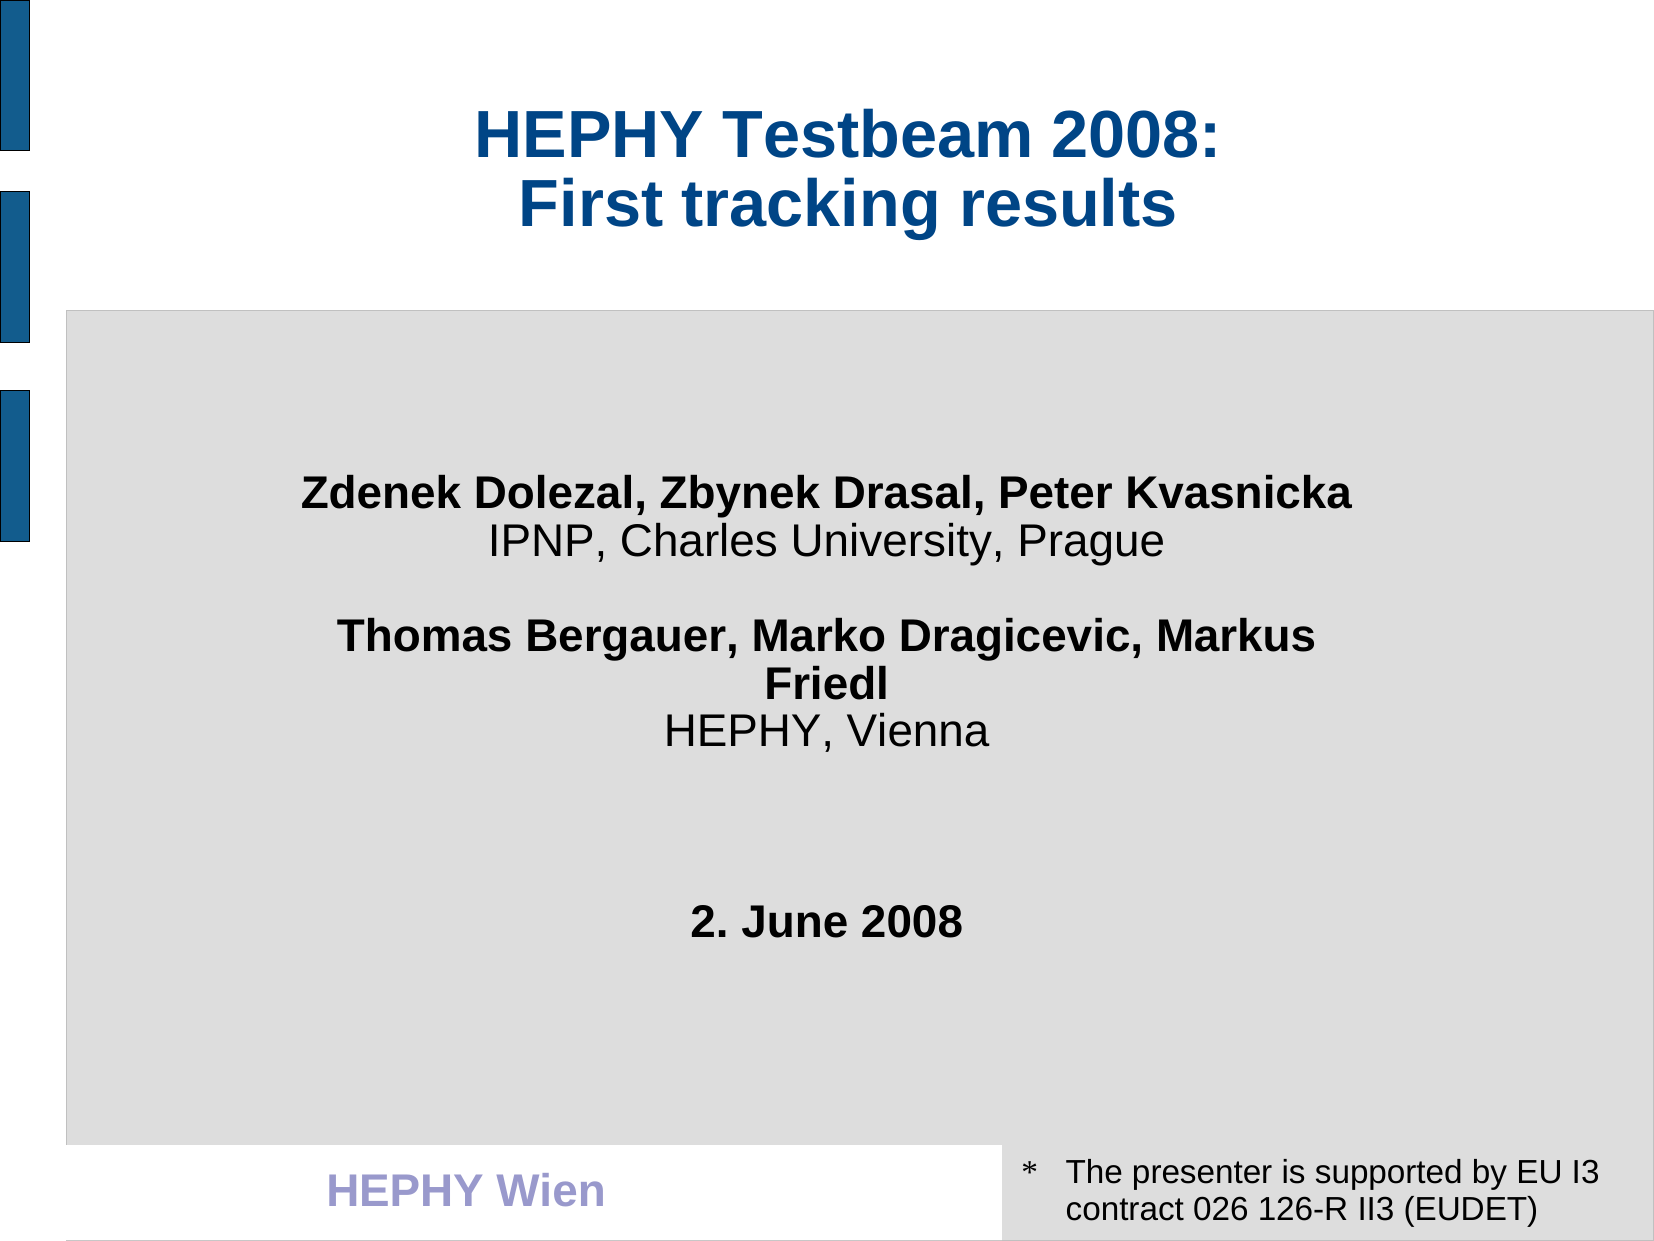

HEPHY Testbeam 2008:
First tracking results
Zdenek Dolezal, Zbynek Drasal, Peter Kvasnicka
IPNP, Charles University, Prague
Thomas Bergauer, Marko Dragicevic, Markus Friedl
HEPHY, Vienna
2. June 2008
*	The presenter is supported by EU I3 contract 026 126-R II3 (EUDET)
HEPHY Wien